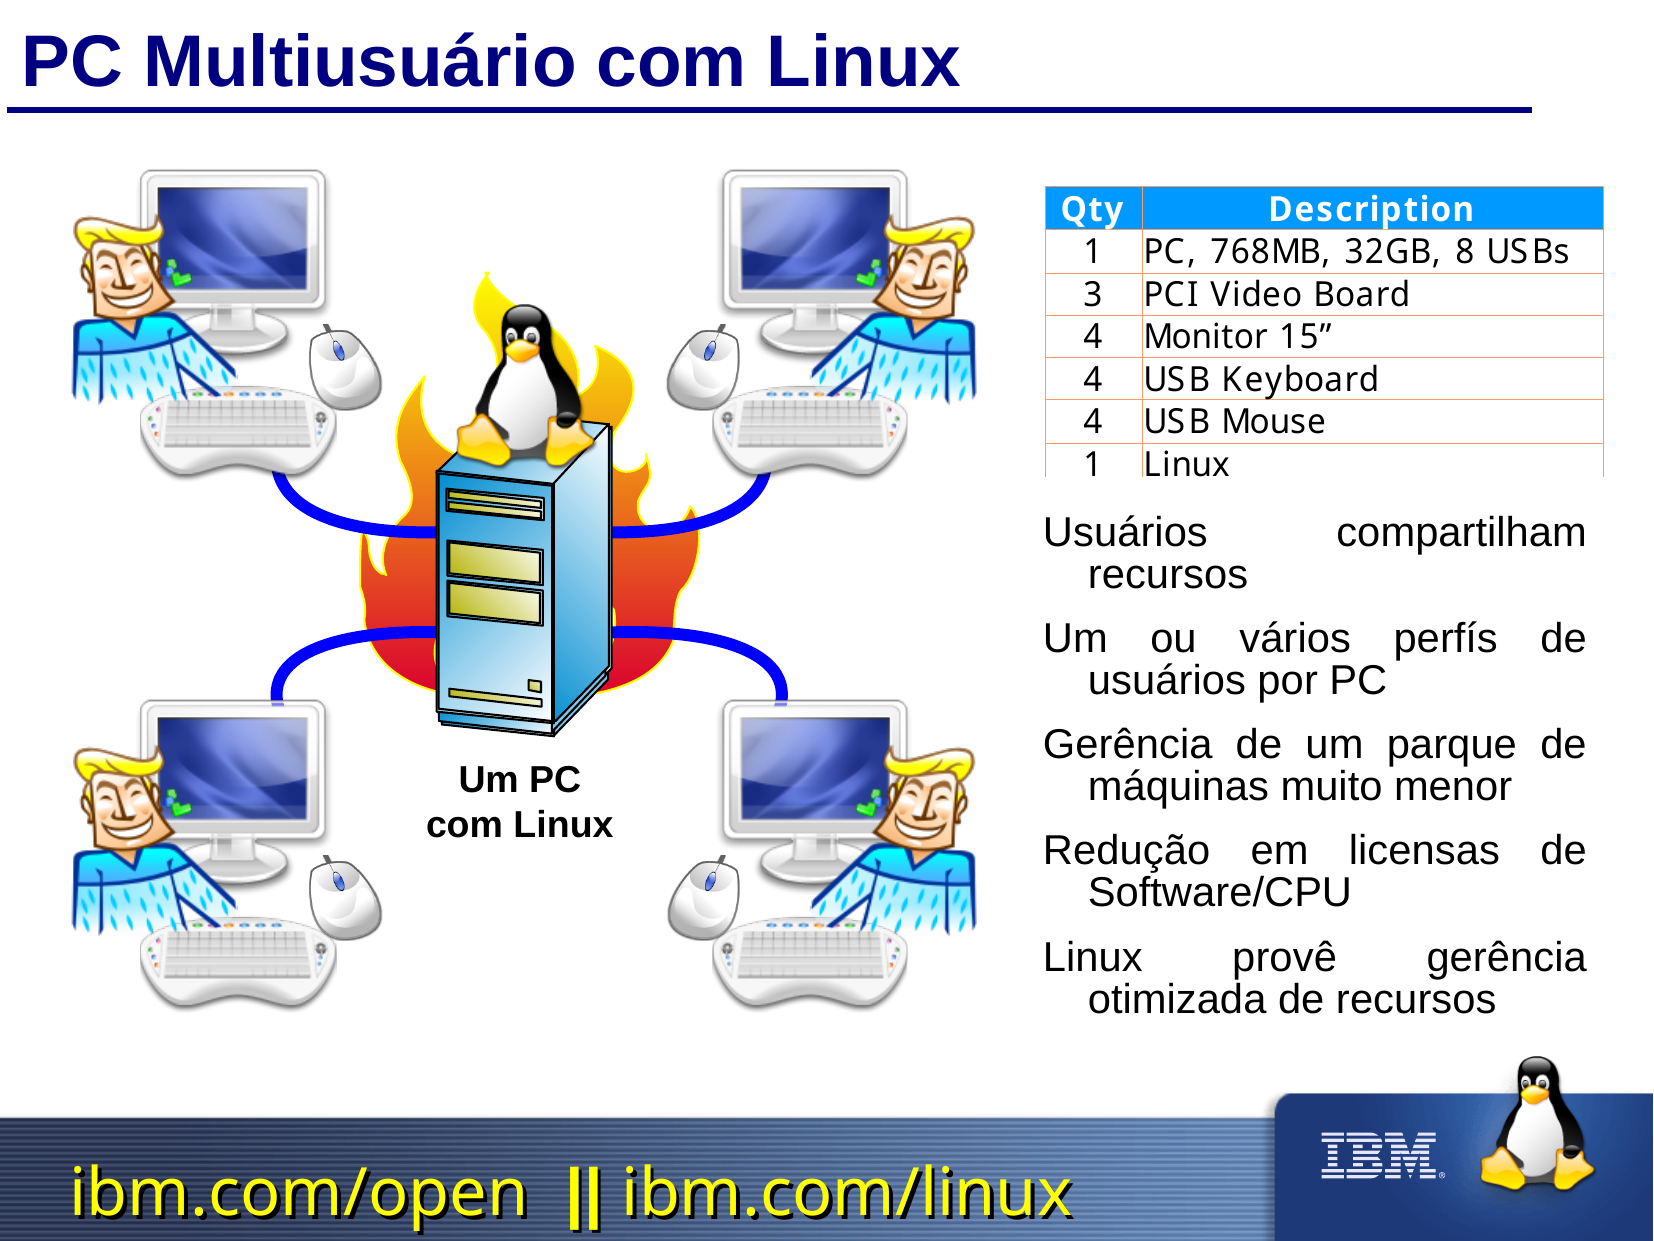

PC Multiusuário com Linux
# Usuários compartilham recursos
Um ou vários perfís de usuários por PC
Gerência de um parque de máquinas muito menor
Redução em licensas de Software/CPU
Linux provê gerência otimizada de recursos
Um PC com Linux